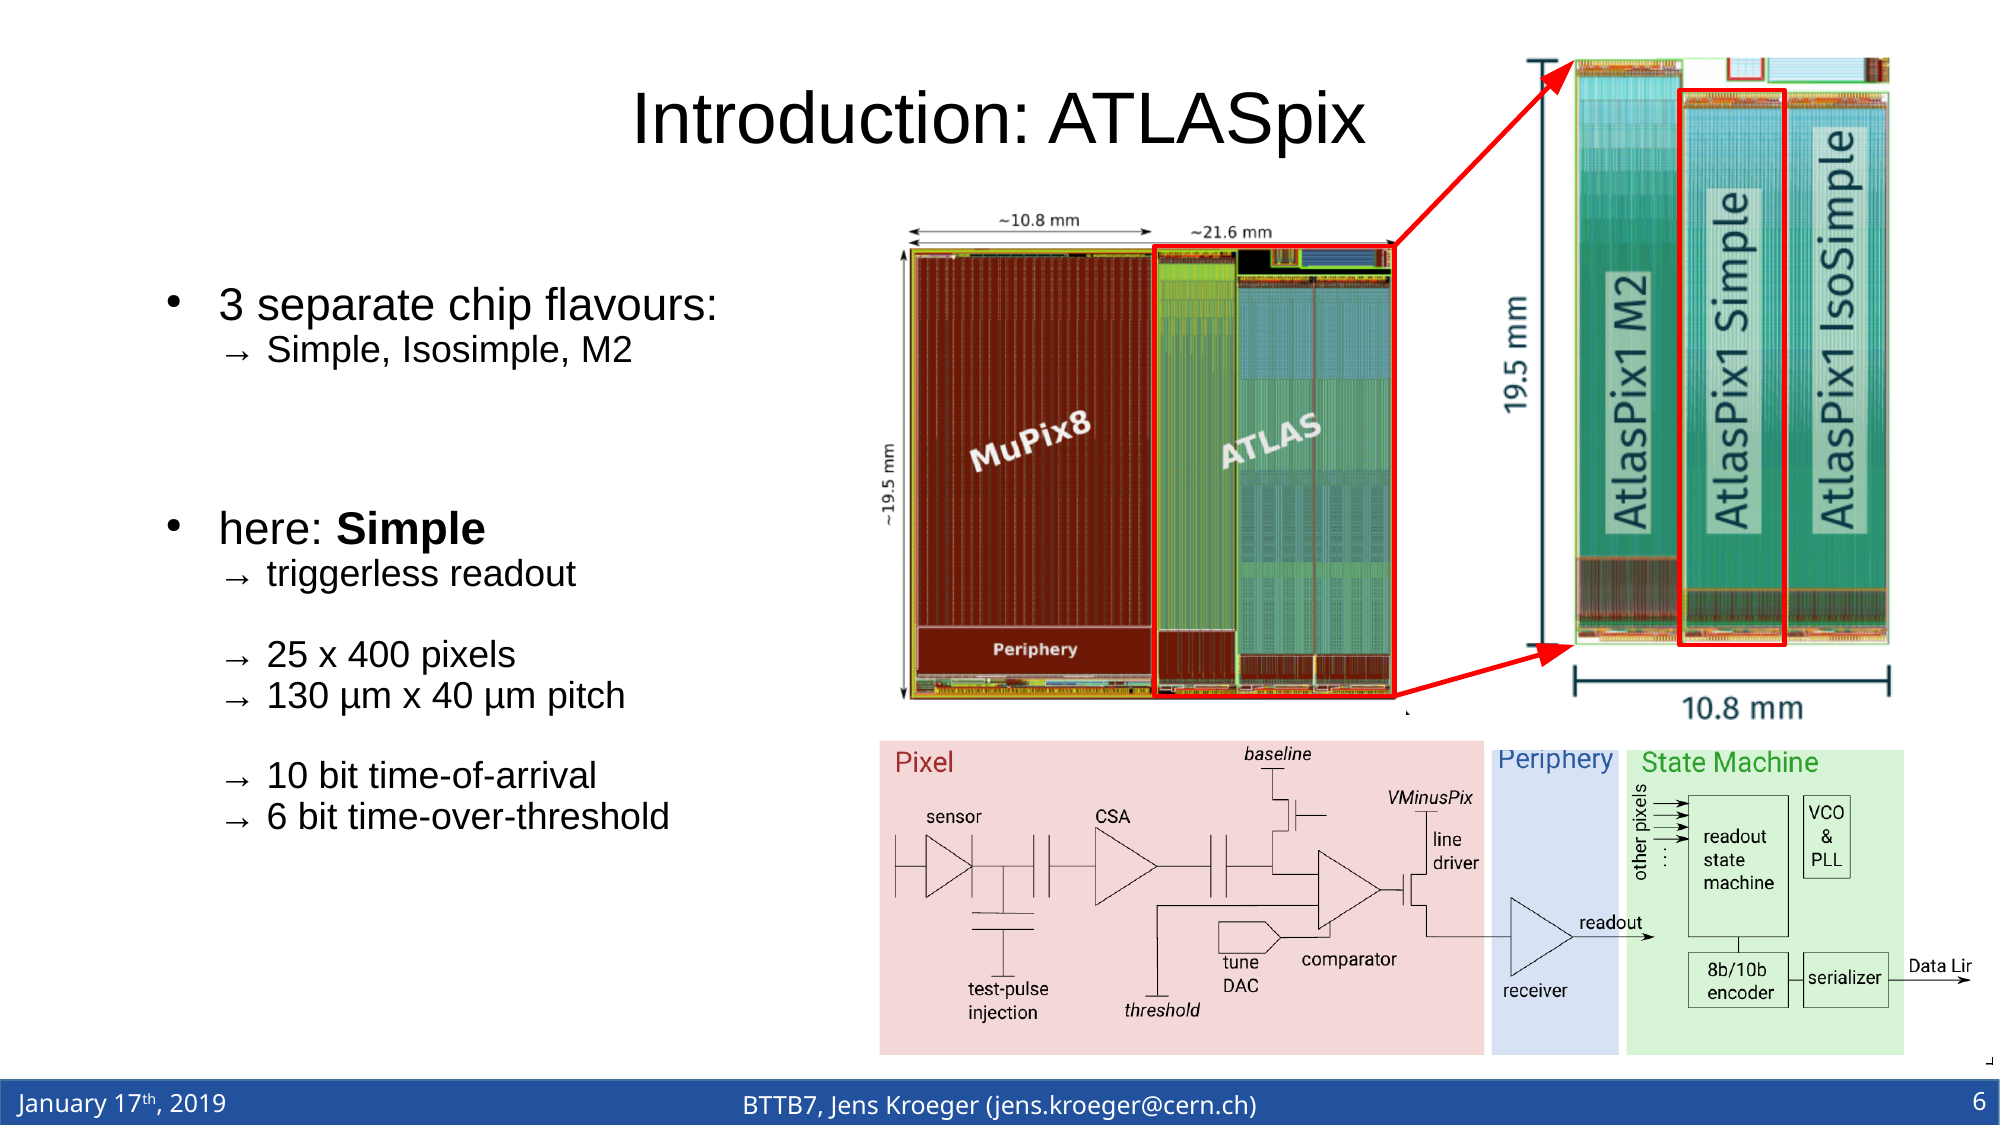

# Introduction: ATLASpix
3 separate chip flavours:
→ Simple, Isosimple, M2
here: Simple
→ triggerless readout
→ 25 x 400 pixels
→ 130 µm x 40 µm pitch
→ 10 bit time-of-arrival
→ 6 bit time-over-threshold
6
October 22nd, 2018
BTTB7, Jens Kroeger (jens.kroeger@cern.ch)